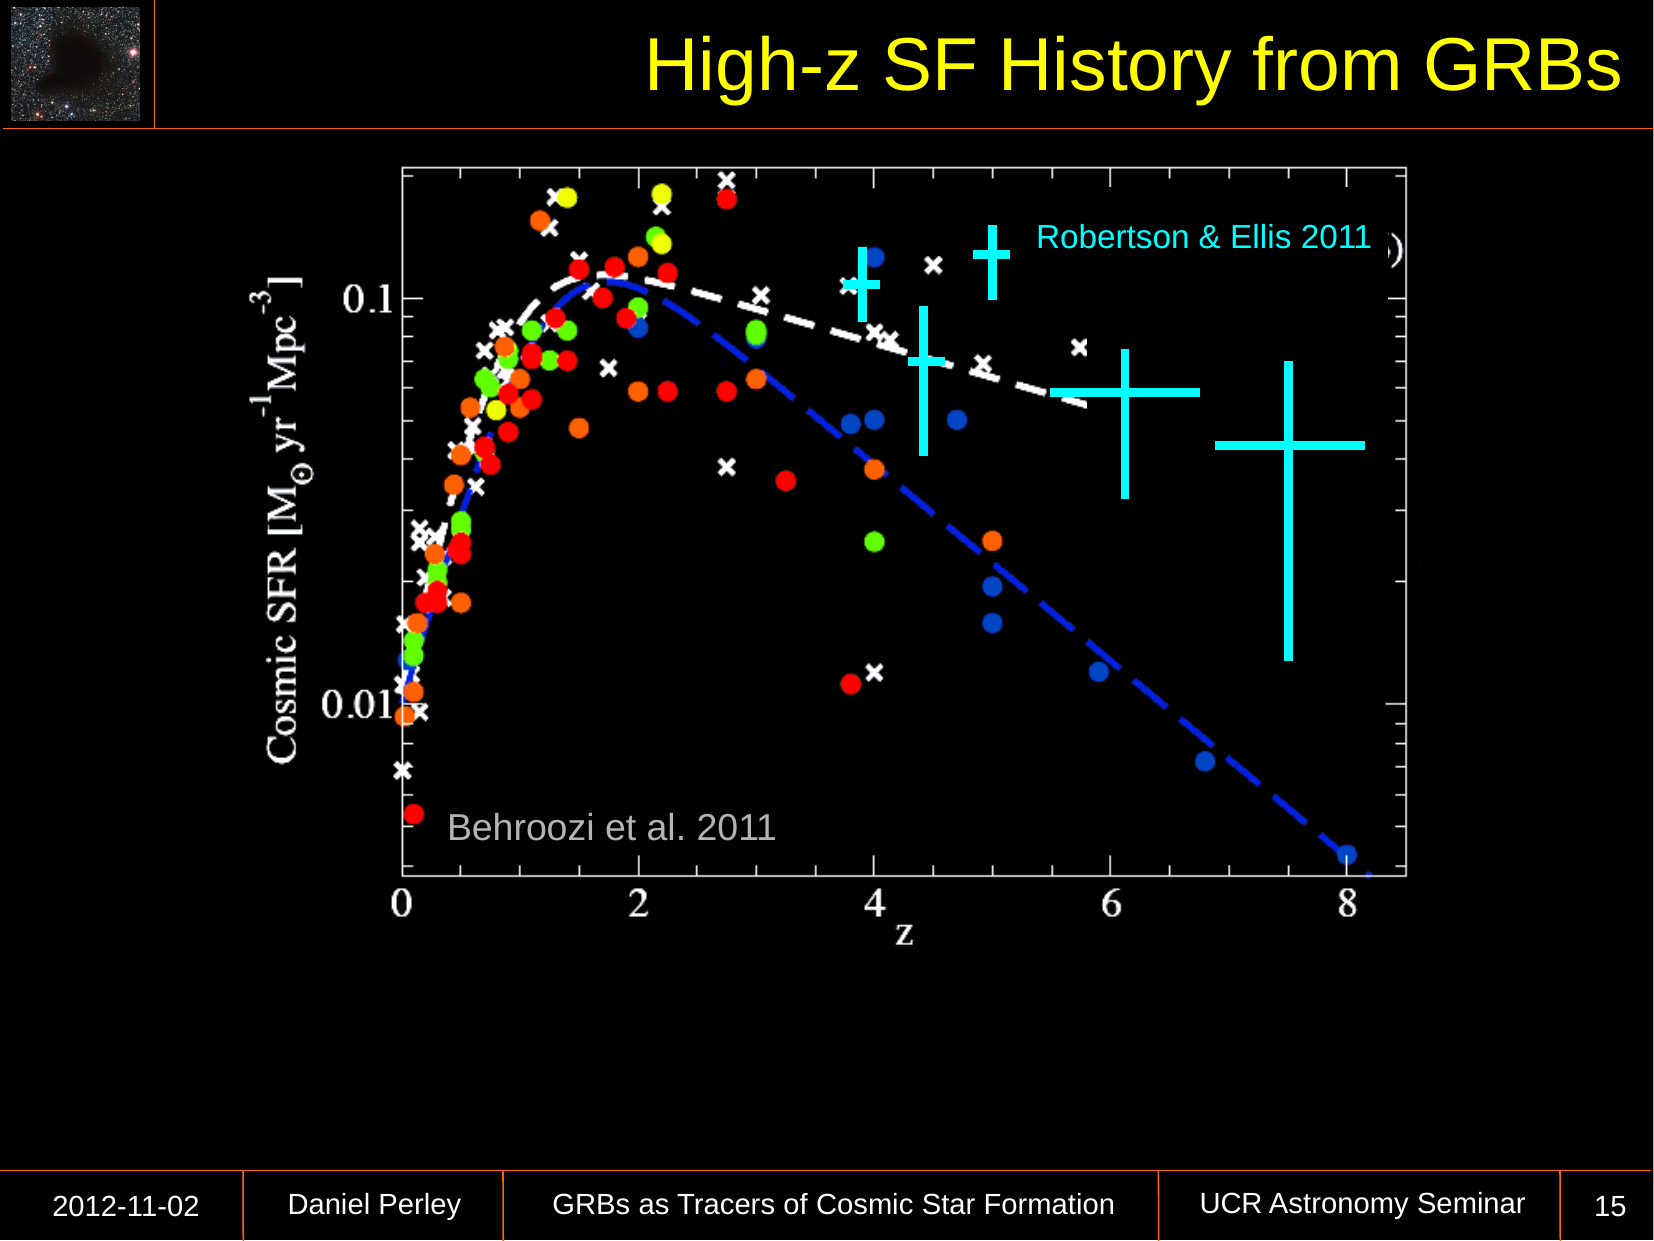

# High-z SF History from GRBs
Robertson & Ellis 2011
Behroozi et al. 2011
2012-11-02
15